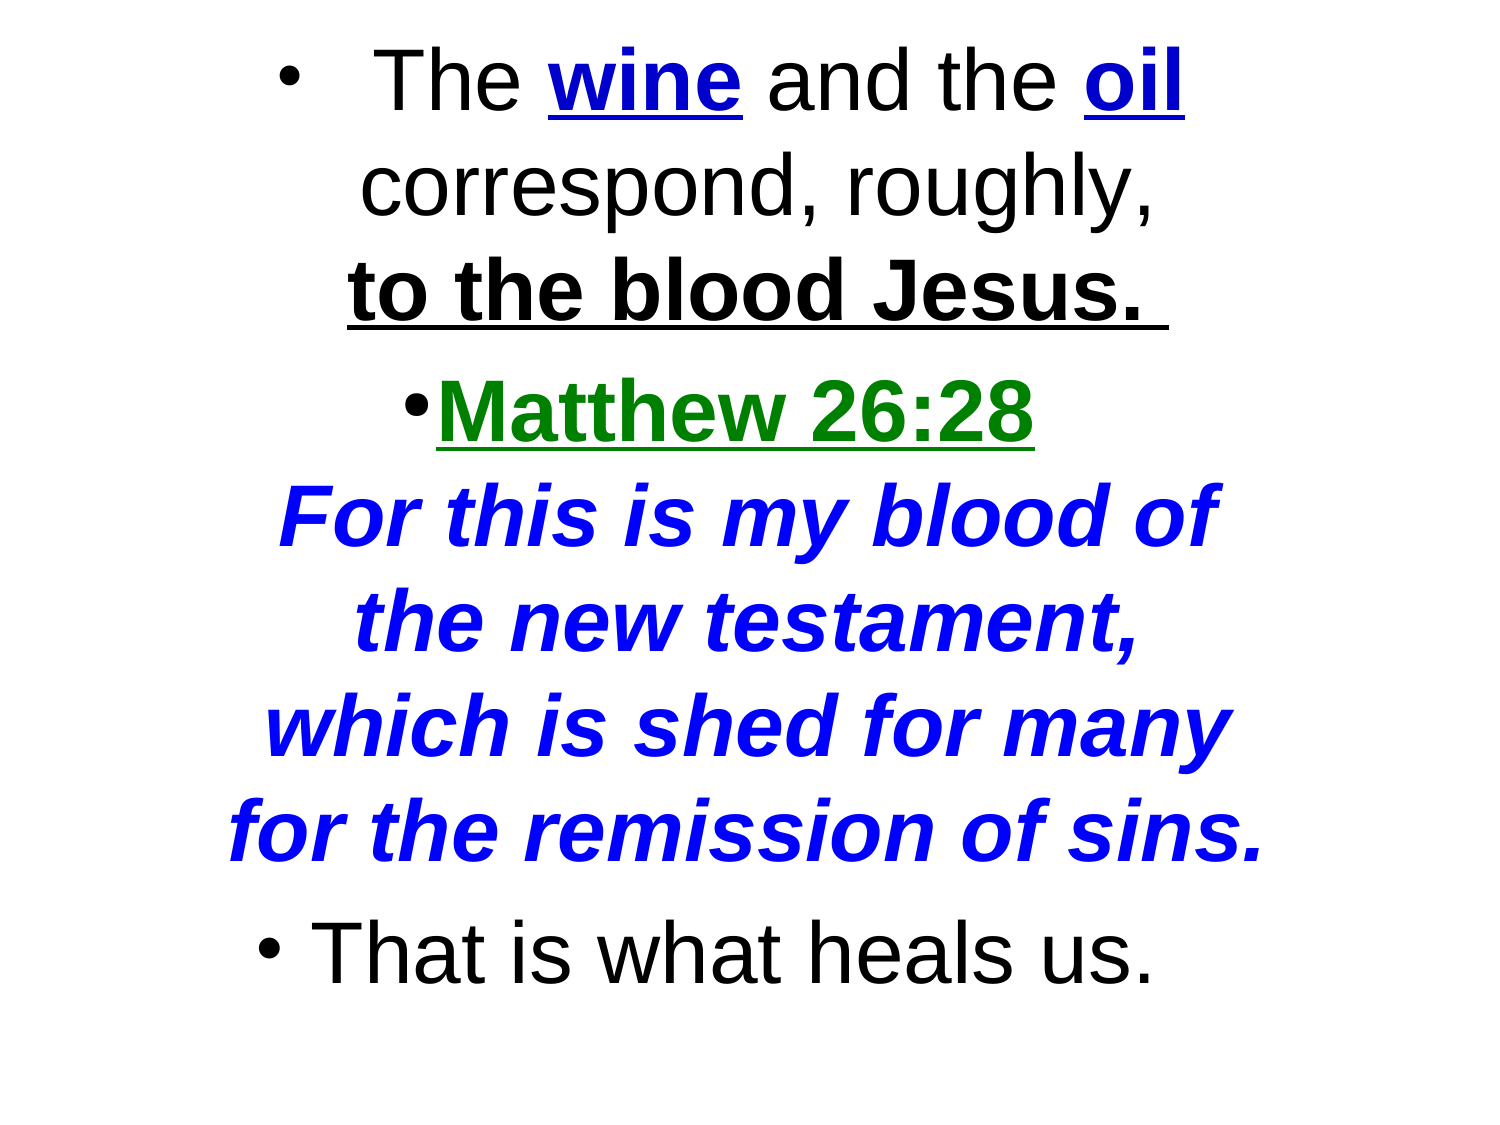

# The wine and the oil correspond, roughly, to the blood Jesus.
Matthew 26:28 
For this is my blood of
the new testament,
which is shed for many
for the remission of sins.
That is what heals us.
45